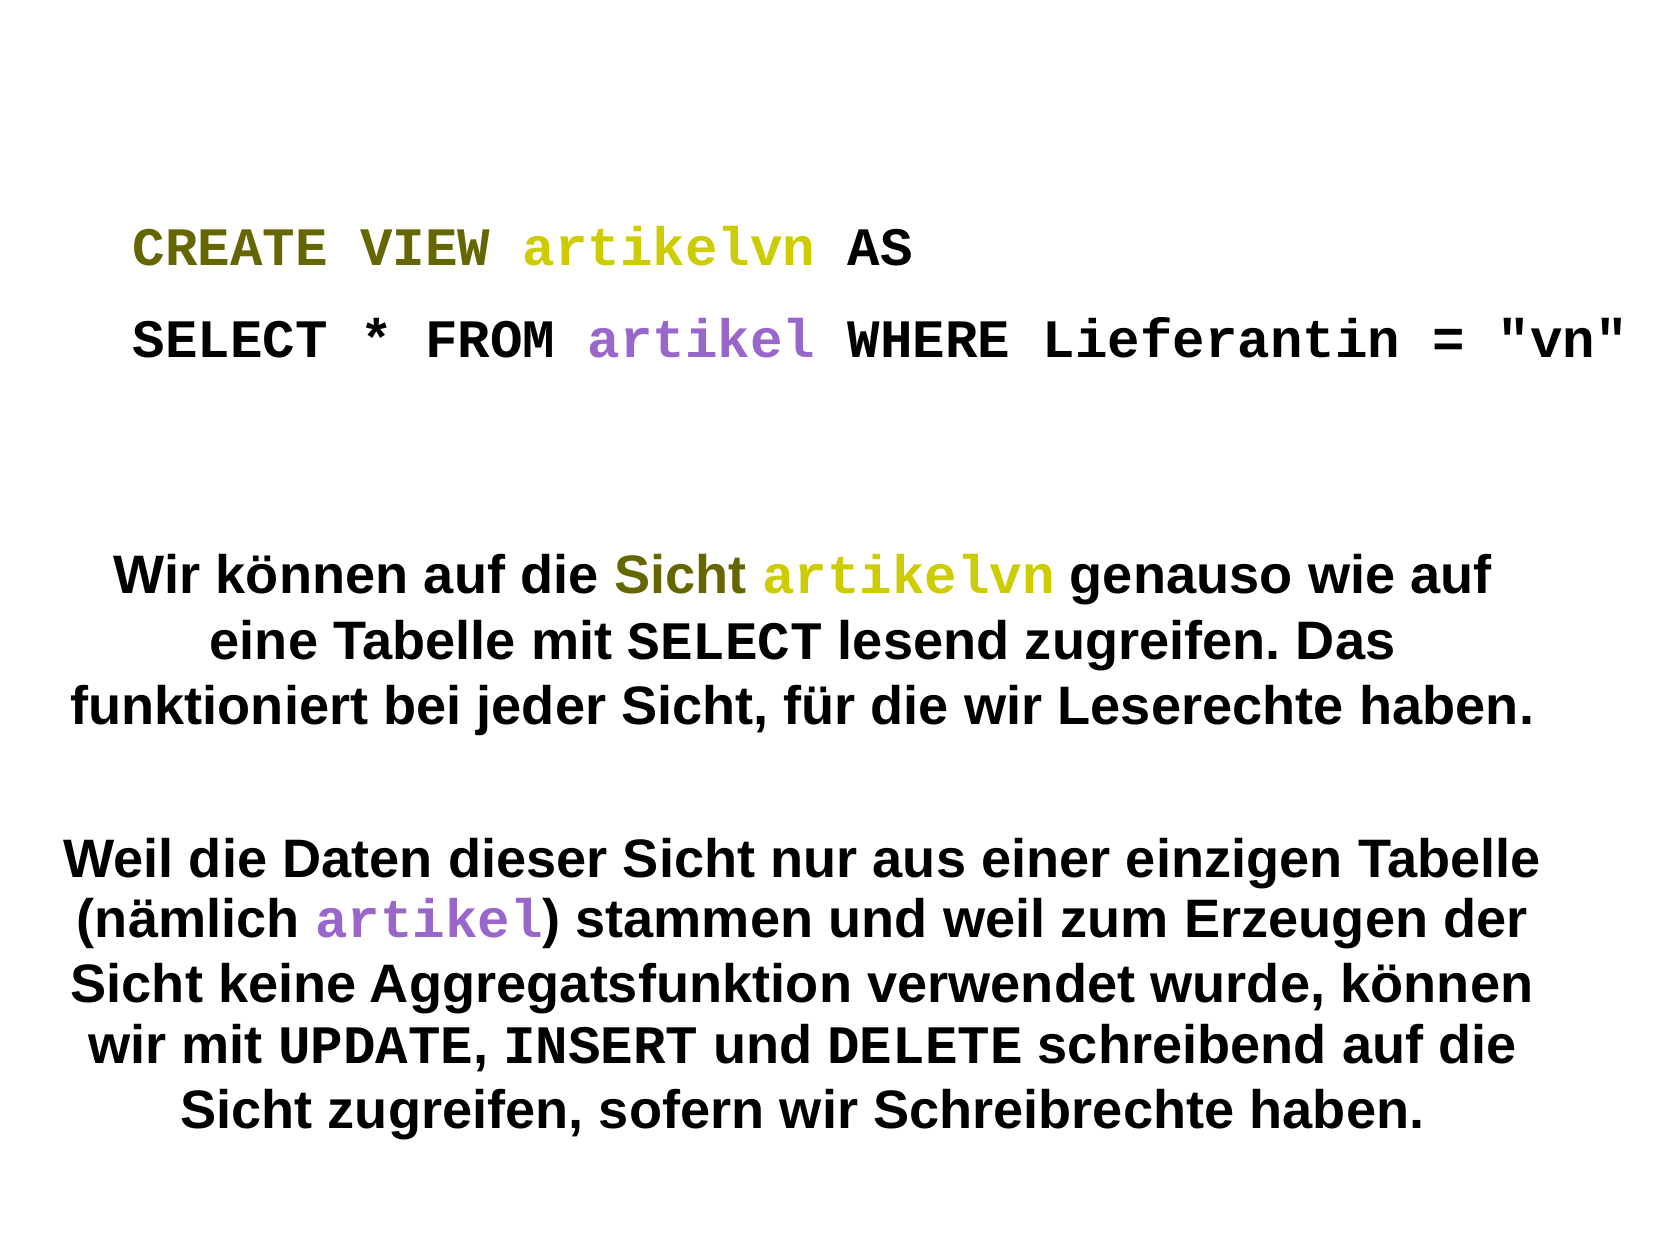

CREATE VIEW artikelvn AS
SELECT * FROM artikel WHERE Lieferantin = "vn"
# Wir können auf die Sicht artikelvn genauso wie auf eine Tabelle mit SELECT lesend zugreifen. Das funktioniert bei jeder Sicht, für die wir Leserechte haben.
Weil die Daten dieser Sicht nur aus einer einzigen Tabelle (nämlich artikel) stammen und weil zum Erzeugen der Sicht keine Aggregatsfunktion verwendet wurde, können wir mit UPDATE, INSERT und DELETE schreibend auf die Sicht zugreifen, sofern wir Schreibrechte haben.